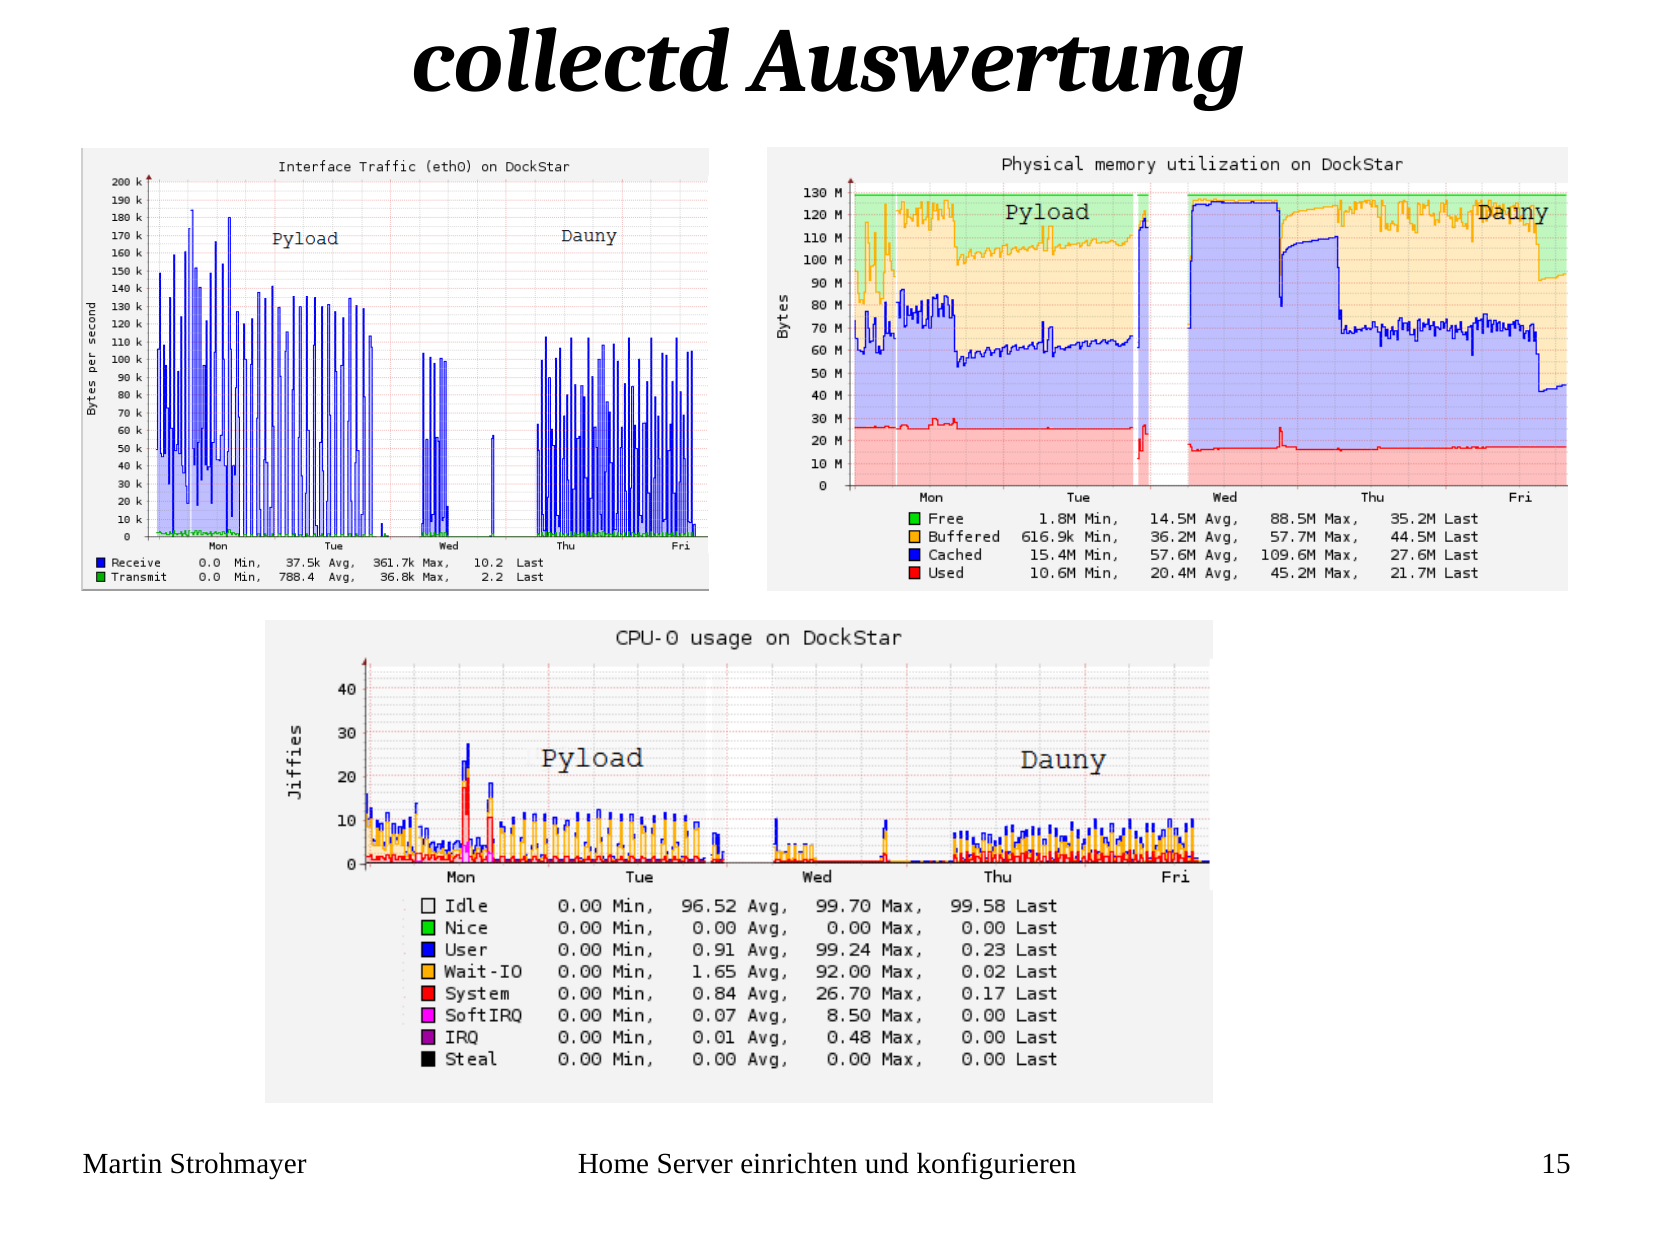

# collectd Auswertung
Martin Strohmayer
Home Server einrichten und konfigurieren
15